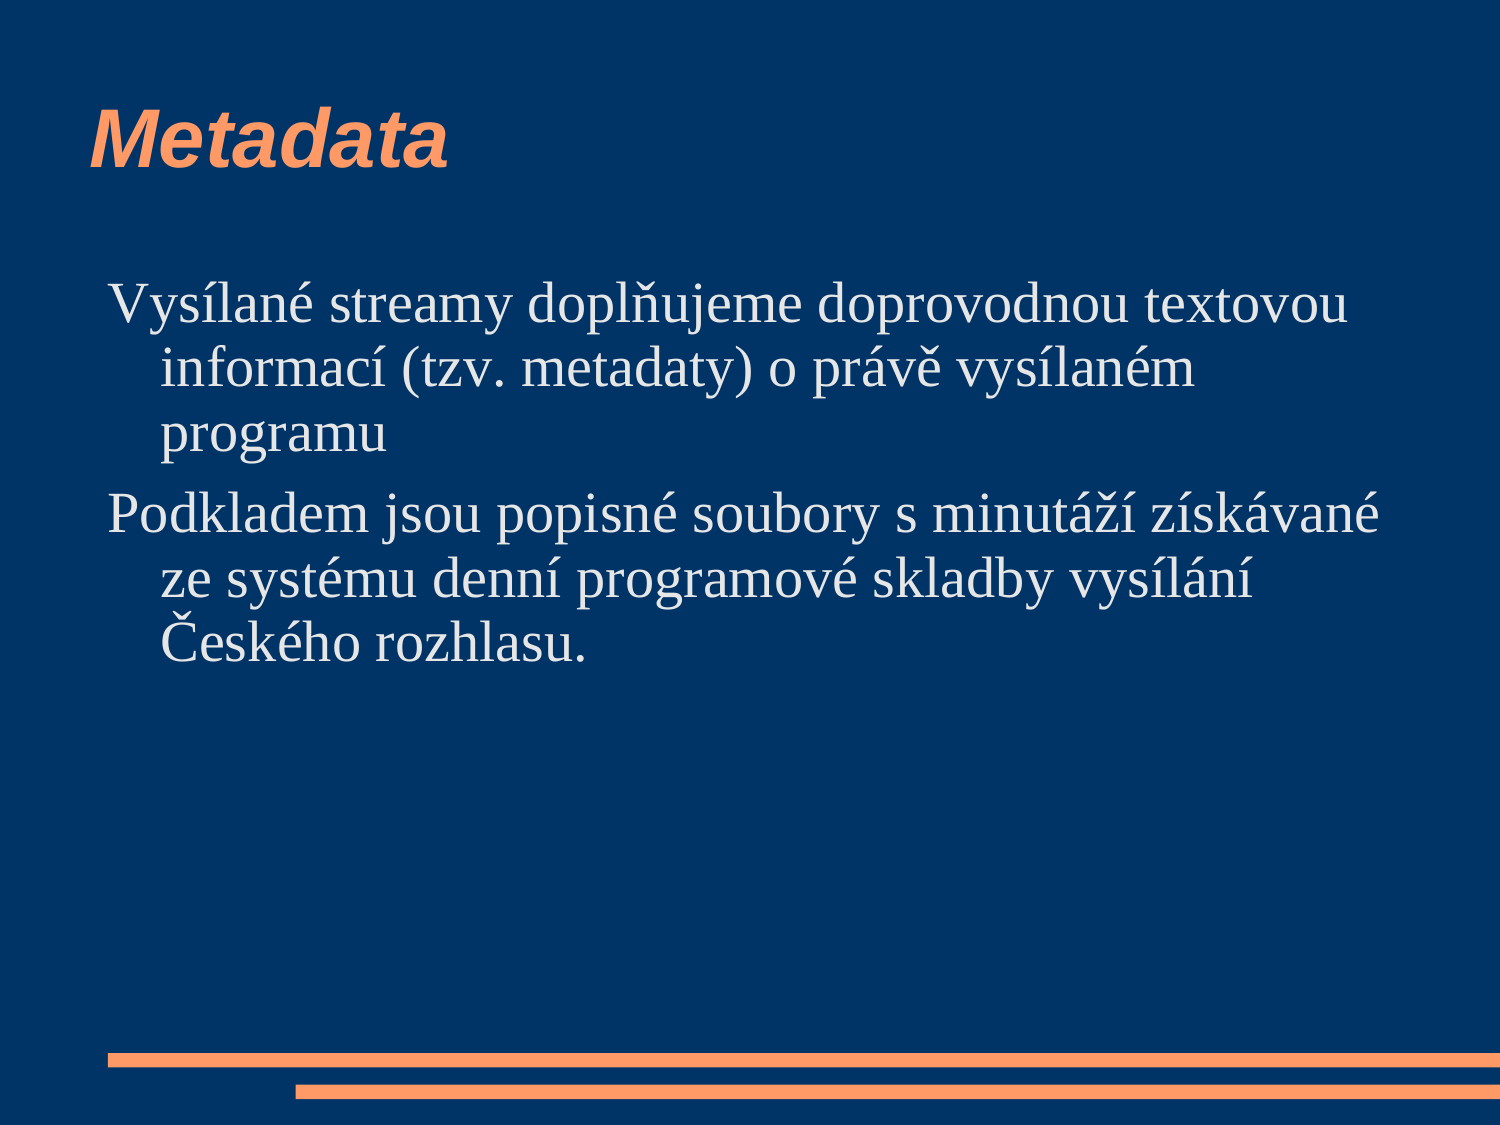

# Metadata
Vysílané streamy doplňujeme doprovodnou textovou informací (tzv. metadaty) o právě vysílaném programu
Podkladem jsou popisné soubory s minutáží získávané ze systému denní programové skladby vysílání Českého rozhlasu.